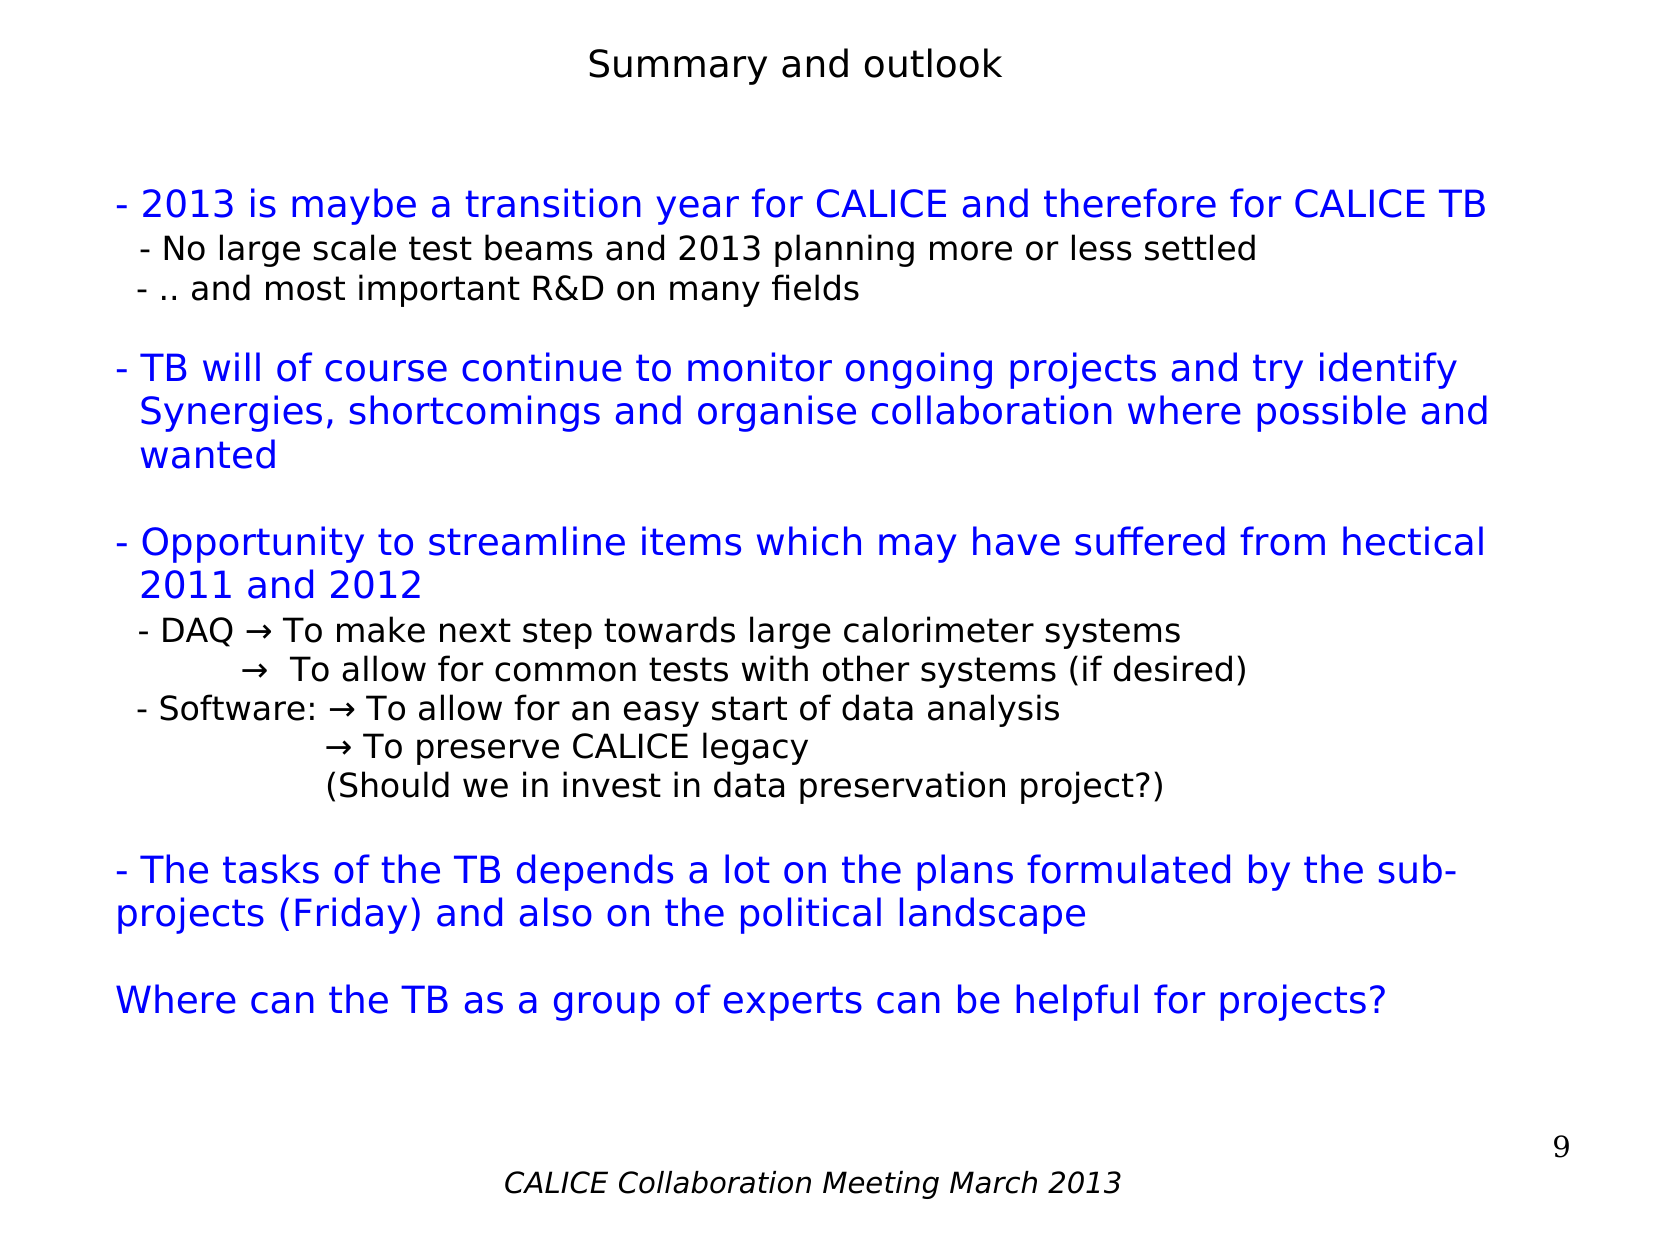

Summary and outlook
- 2013 is maybe a transition year for CALICE and therefore for CALICE TB
 - No large scale test beams and 2013 planning more or less settled
 - .. and most important R&D on many fields
- TB will of course continue to monitor ongoing projects and try identify
 Synergies, shortcomings and organise collaboration where possible and
 wanted
- Opportunity to streamline items which may have suffered from hectical
 2011 and 2012
 - DAQ → To make next step towards large calorimeter systems
 → To allow for common tests with other systems (if desired)
 - Software: → To allow for an easy start of data analysis
 → To preserve CALICE legacy
 (Should we in invest in data preservation project?)
- The tasks of the TB depends a lot on the plans formulated by the sub-projects (Friday) and also on the political landscape
Where can the TB as a group of experts can be helpful for projects?
9